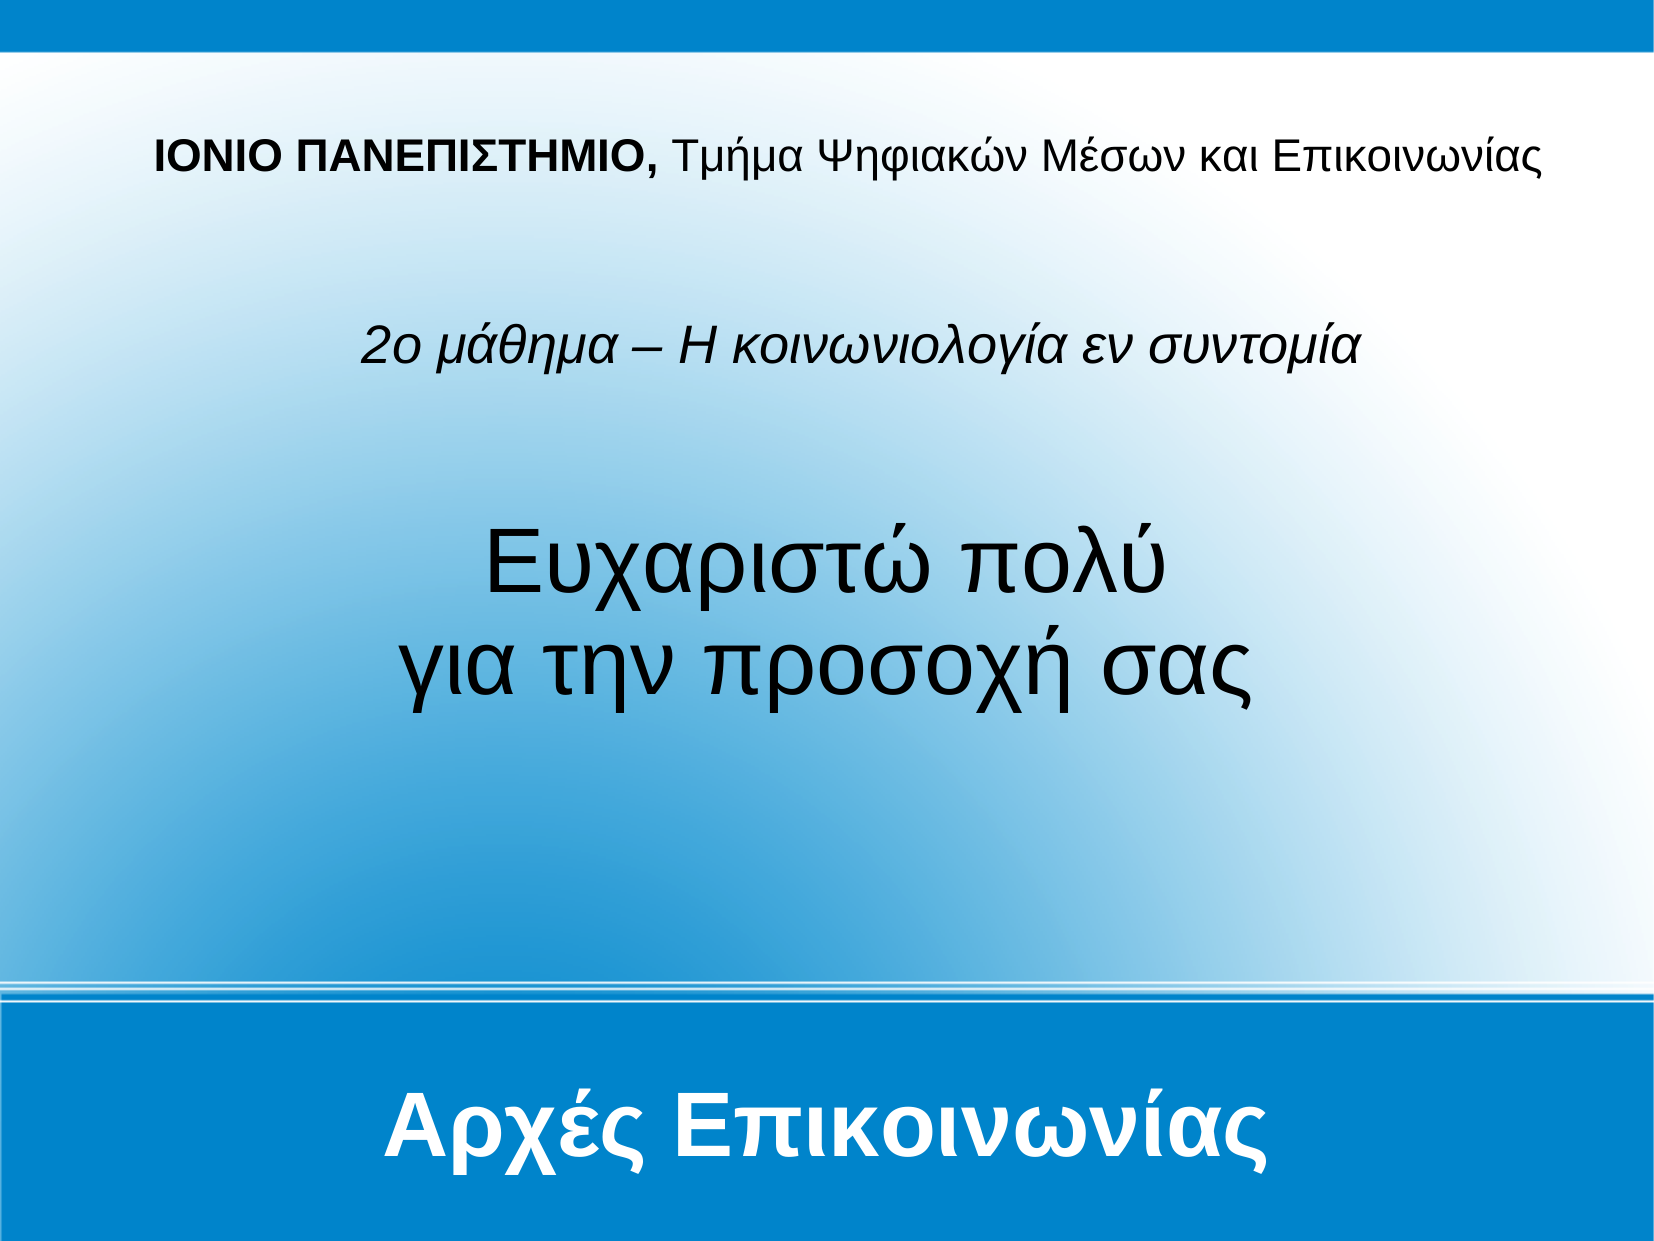

ΙΟΝΙΟ ΠΑΝΕΠΙΣΤΗΜΙΟ, Τμήμα Ψηφιακών Μέσων και Επικοινωνίας
2ο μάθημα – Η κοινωνιολογία εν συντομία
Ευχαριστώ πολύ
για την προσοχή σας
# Αρχές Επικοινωνίας